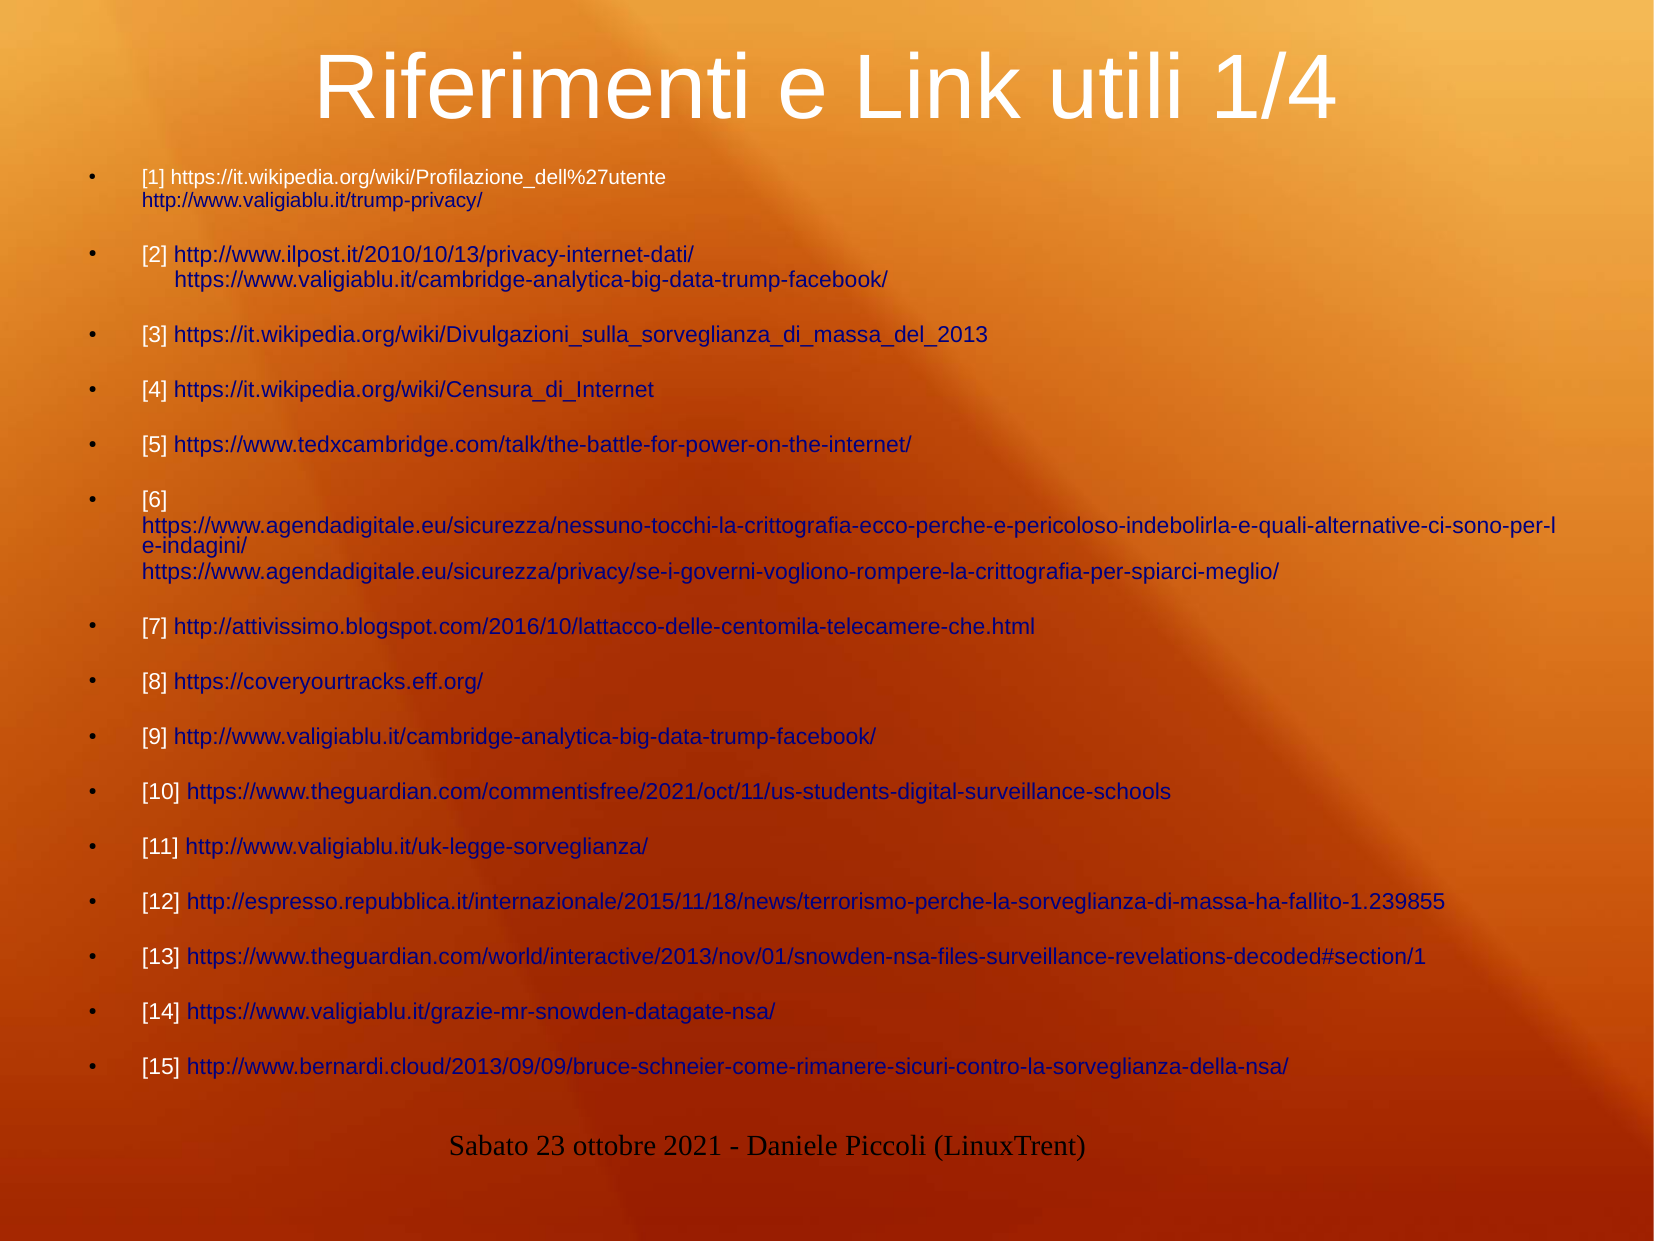

# Riferimenti e Link utili 1/4
[1] https://it.wikipedia.org/wiki/Profilazione_dell%27utente
http://www.valigiablu.it/trump-privacy/
[2] http://www.ilpost.it/2010/10/13/privacy-internet-dati/
 https://www.valigiablu.it/cambridge-analytica-big-data-trump-facebook/
[3] https://it.wikipedia.org/wiki/Divulgazioni_sulla_sorveglianza_di_massa_del_2013
[4] https://it.wikipedia.org/wiki/Censura_di_Internet
[5] https://www.tedxcambridge.com/talk/the-battle-for-power-on-the-internet/
[6] https://www.agendadigitale.eu/sicurezza/nessuno-tocchi-la-crittografia-ecco-perche-e-pericoloso-indebolirla-e-quali-alternative-ci-sono-per-le-indagini/https://www.agendadigitale.eu/sicurezza/privacy/se-i-governi-vogliono-rompere-la-crittografia-per-spiarci-meglio/
[7] http://attivissimo.blogspot.com/2016/10/lattacco-delle-centomila-telecamere-che.html
[8] https://coveryourtracks.eff.org/
[9] http://www.valigiablu.it/cambridge-analytica-big-data-trump-facebook/
[10] https://www.theguardian.com/commentisfree/2021/oct/11/us-students-digital-surveillance-schools
[11] http://www.valigiablu.it/uk-legge-sorveglianza/
[12] http://espresso.repubblica.it/internazionale/2015/11/18/news/terrorismo-perche-la-sorveglianza-di-massa-ha-fallito-1.239855
[13] https://www.theguardian.com/world/interactive/2013/nov/01/snowden-nsa-files-surveillance-revelations-decoded#section/1
[14] https://www.valigiablu.it/grazie-mr-snowden-datagate-nsa/
[15] http://www.bernardi.cloud/2013/09/09/bruce-schneier-come-rimanere-sicuri-contro-la-sorveglianza-della-nsa/
Sabato 23 ottobre 2021 - Daniele Piccoli (LinuxTrent)